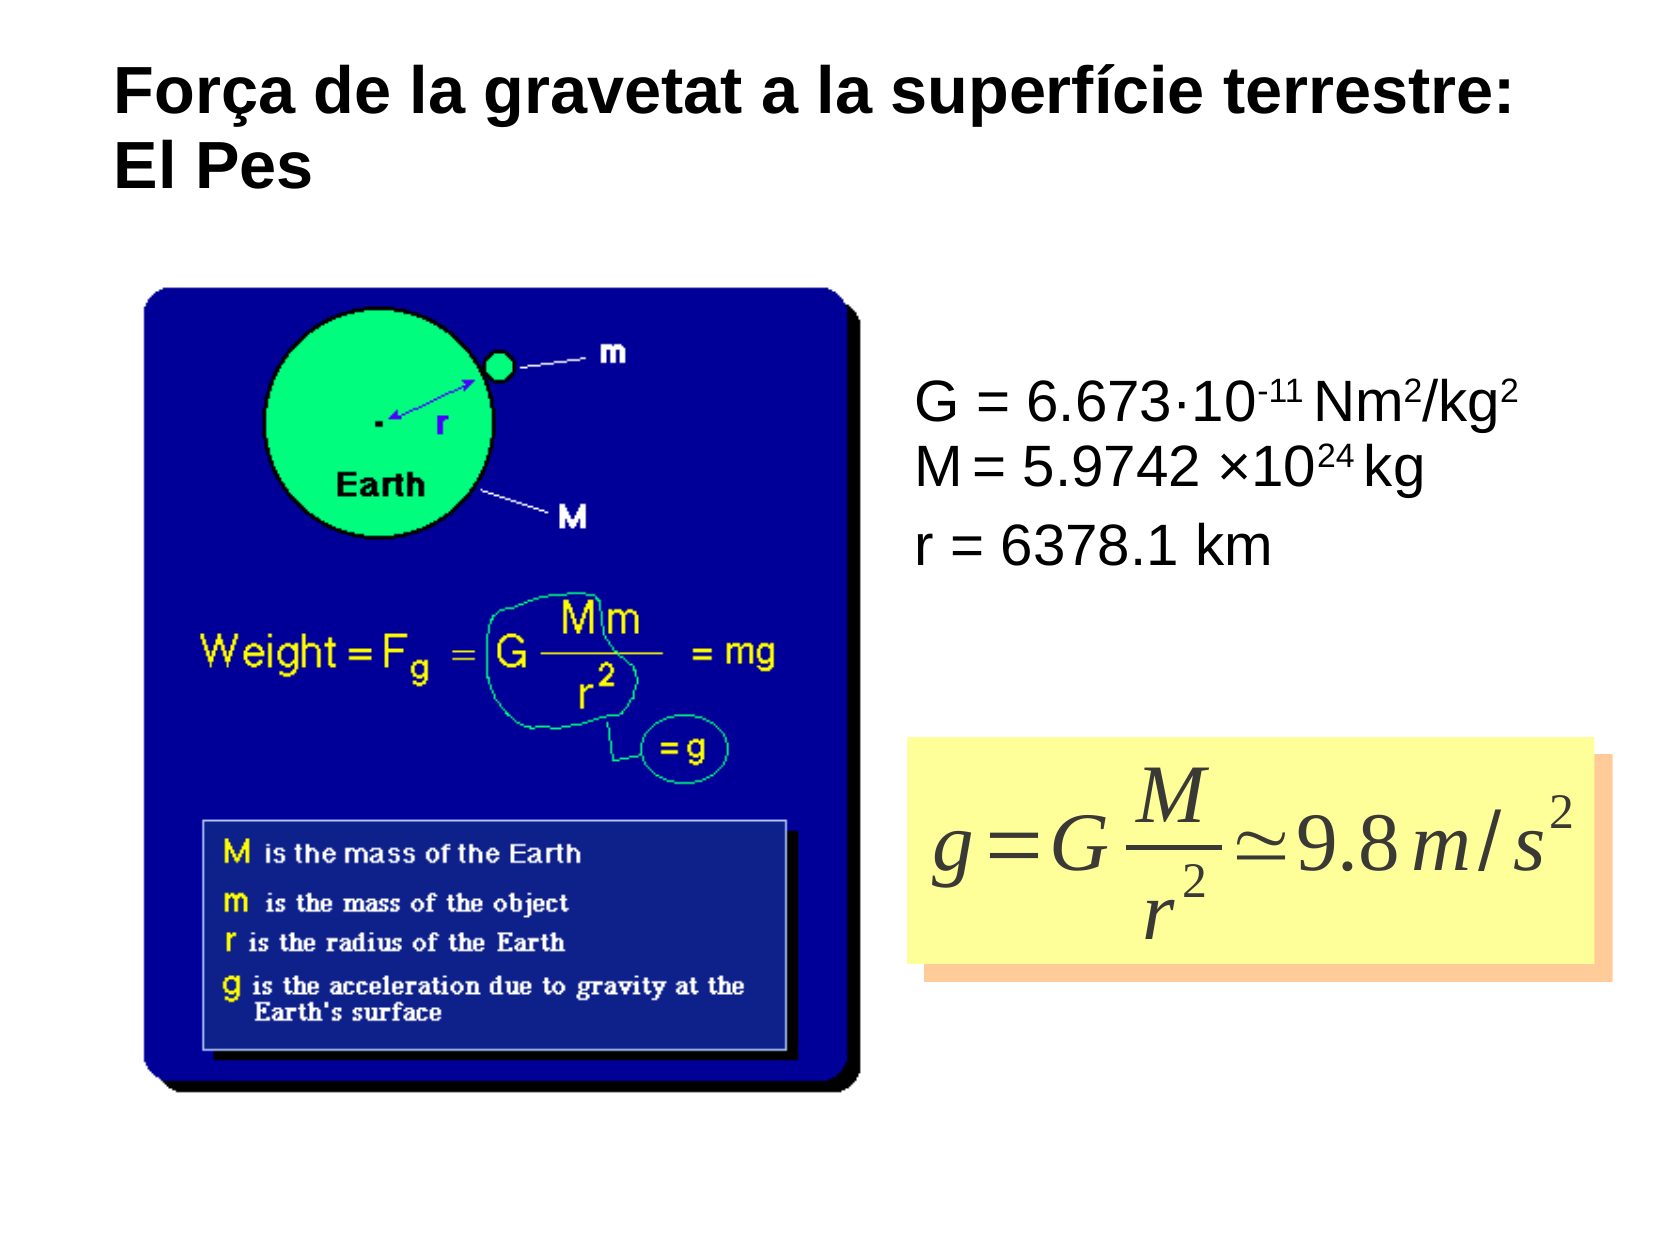

Força de la gravetat a la superfície terrestre:
El Pes
G = 6.673·10-11 Nm2/kg2
M = 5.9742 ×1024 kg
r = 6378.1 km